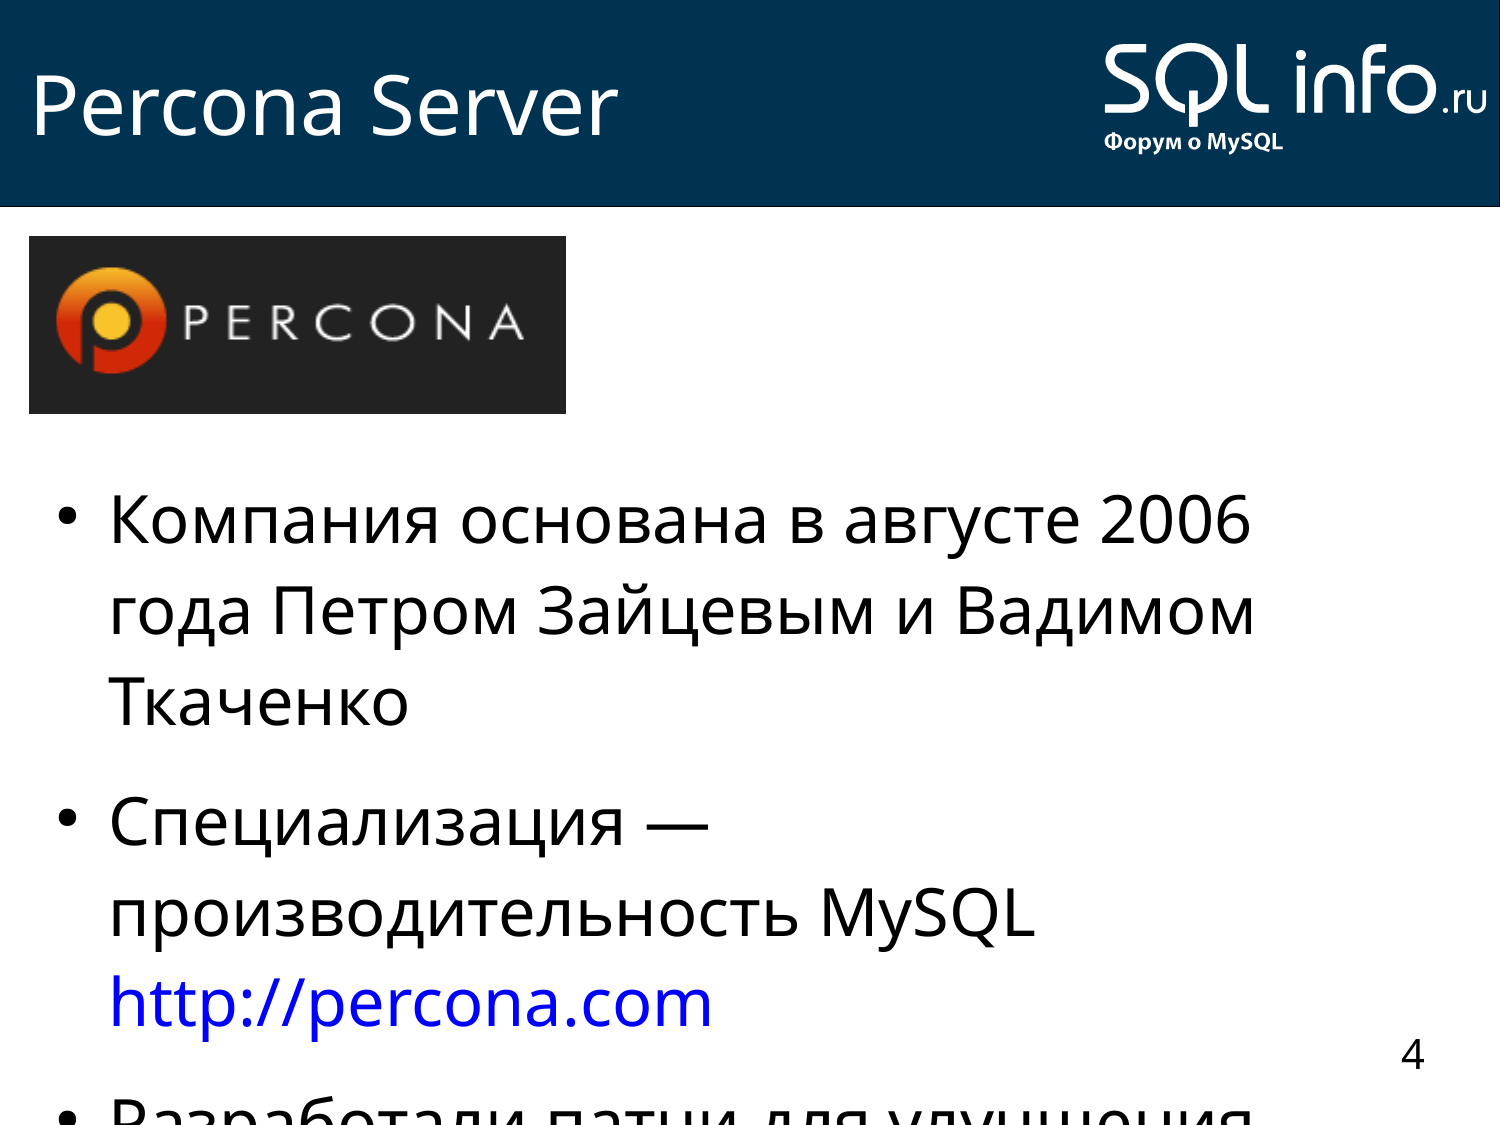

# Percona Server
Компания основана в августе 2006 года Петром Зайцевым и Вадимом Ткаченко
Специализация — производительность MySQL 					http://percona.com
Разработали патчи для улучшения производительности MySQL, которые вошли в состав Percona Server
4